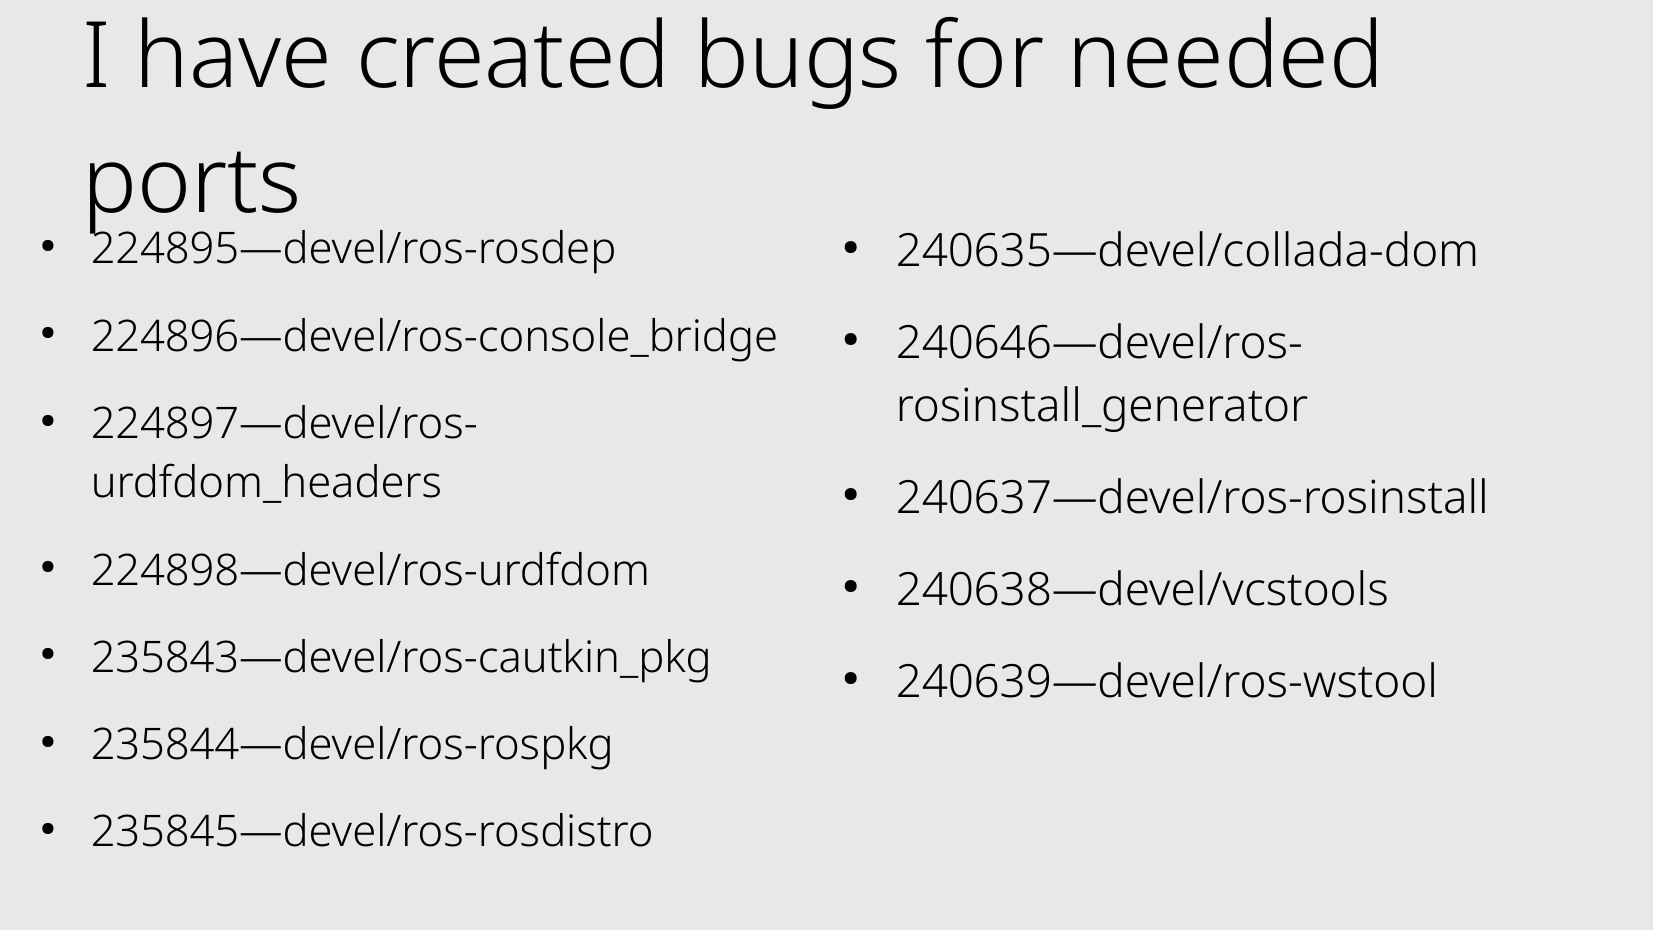

I have created bugs for needed ports
# 224895—devel/ros-rosdep
224896—devel/ros-console_bridge
224897—devel/ros-urdfdom_headers
224898—devel/ros-urdfdom
235843—devel/ros-cautkin_pkg
235844—devel/ros-rospkg
235845—devel/ros-rosdistro
240635—devel/collada-dom
240646—devel/ros-rosinstall_generator
240637—devel/ros-rosinstall
240638—devel/vcstools
240639—devel/ros-wstool